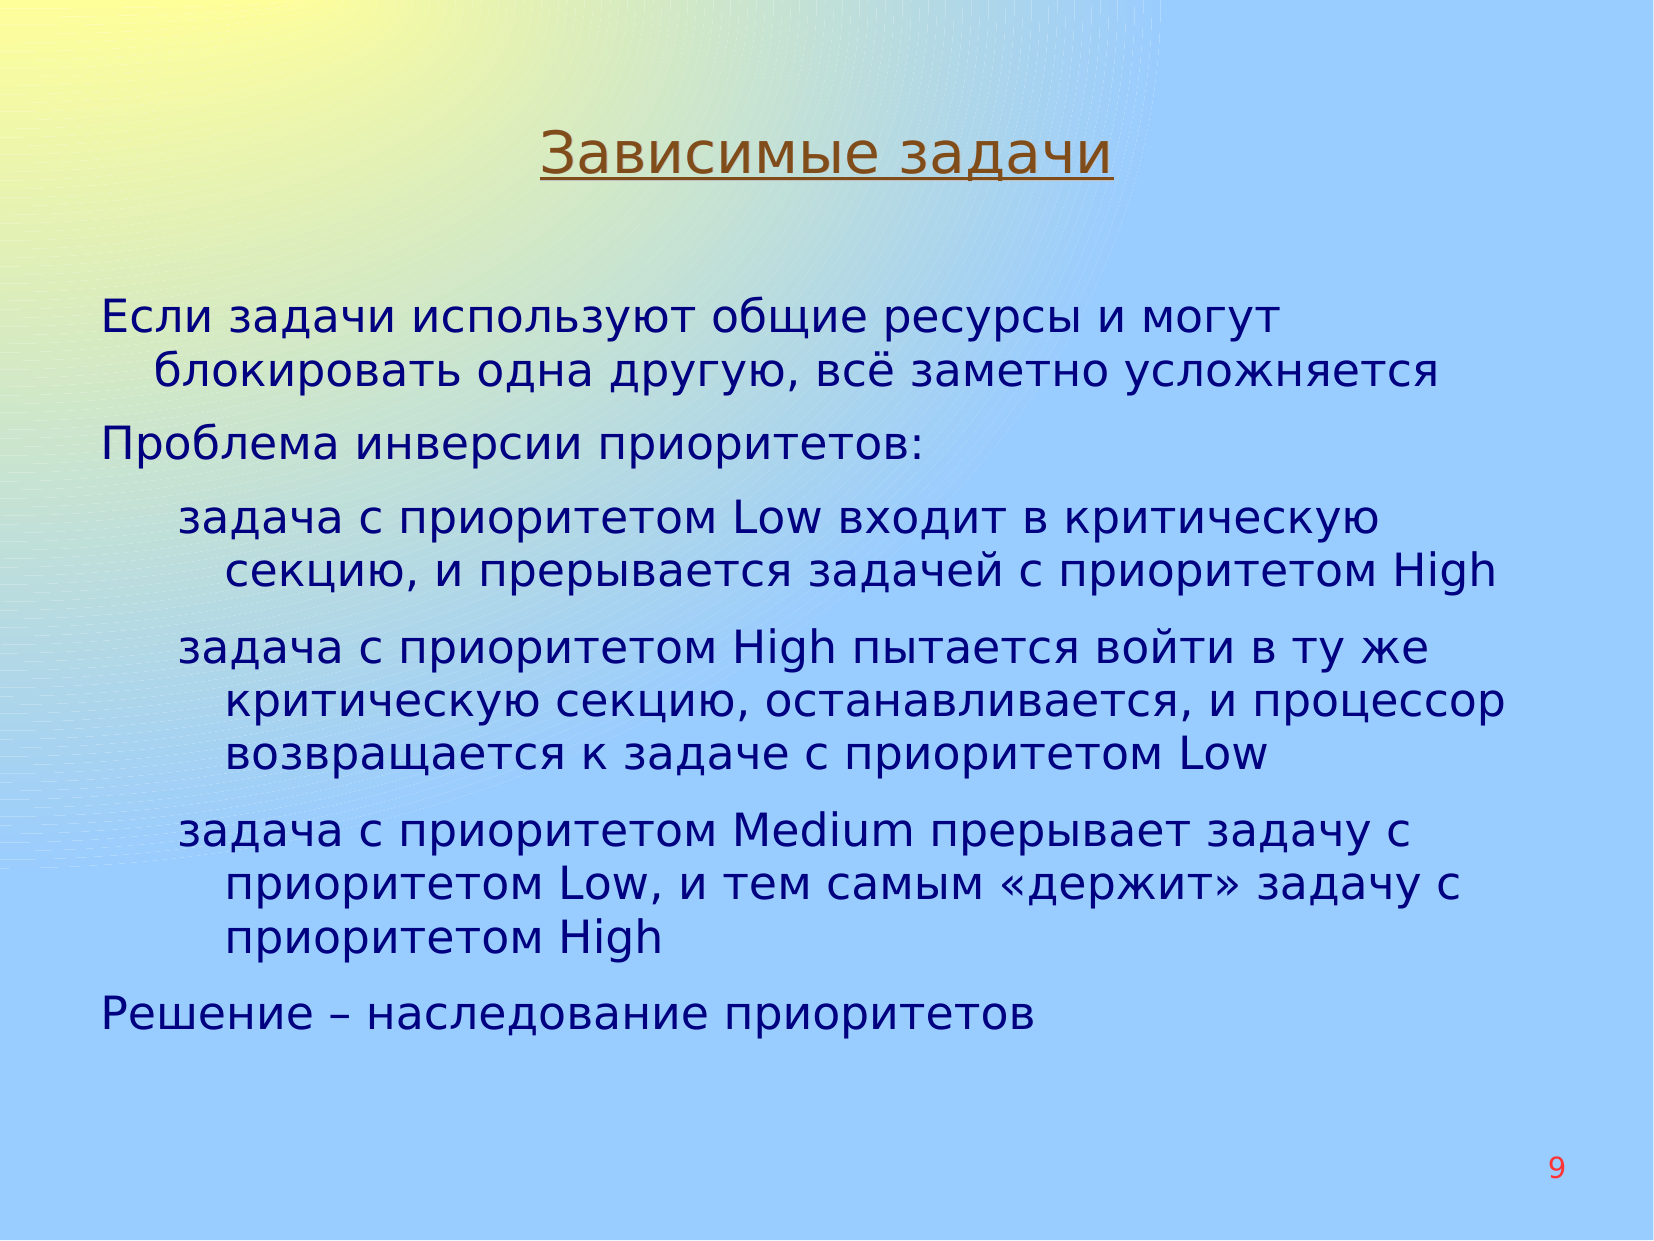

# Зависимые задачи
Если задачи используют общие ресурсы и могут блокировать одна другую, всё заметно усложняется
Проблема инверсии приоритетов:
задача с приоритетом Low входит в критическую секцию, и прерывается задачей с приоритетом High
задача с приоритетом High пытается войти в ту же критическую секцию, останавливается, и процессор возвращается к задаче с приоритетом Low
задача с приоритетом Medium прерывает задачу с приоритетом Low, и тем самым «держит» задачу с приоритетом High
Решение – наследование приоритетов
9